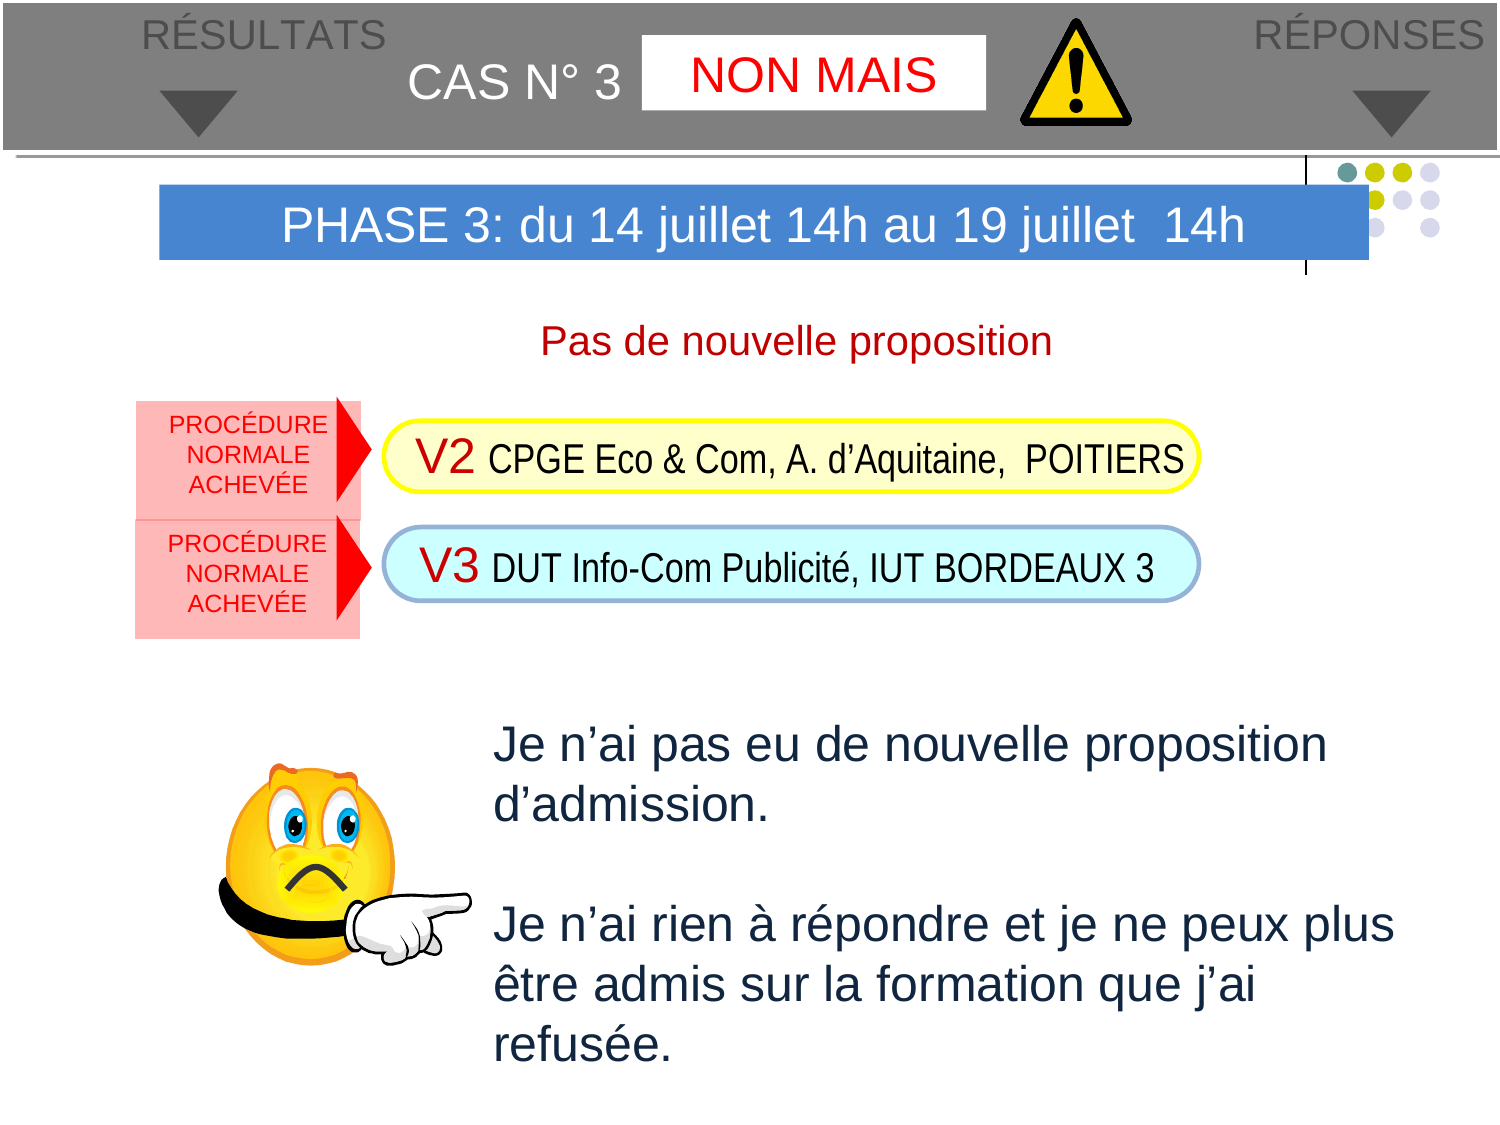

RÉSULTATS
RÉPONSES
NON MAIS
CAS N° 3
Etude de cas – non mais
PHASE 3: du 14 juillet 14h au 19 juillet 14h
Pas de nouvelle proposition
PROCÉDURE NORMALE ACHEVÉE
V2 CPGE Eco & Com, A. d’Aquitaine, POITIERS
PROCÉDURE NORMALE ACHEVÉE
V3 DUT Info-Com Publicité, IUT BORDEAUX 3
Je n’ai pas eu de nouvelle proposition d’admission.
Je n’ai rien à répondre et je ne peux plus être admis sur la formation que j’ai refusée.